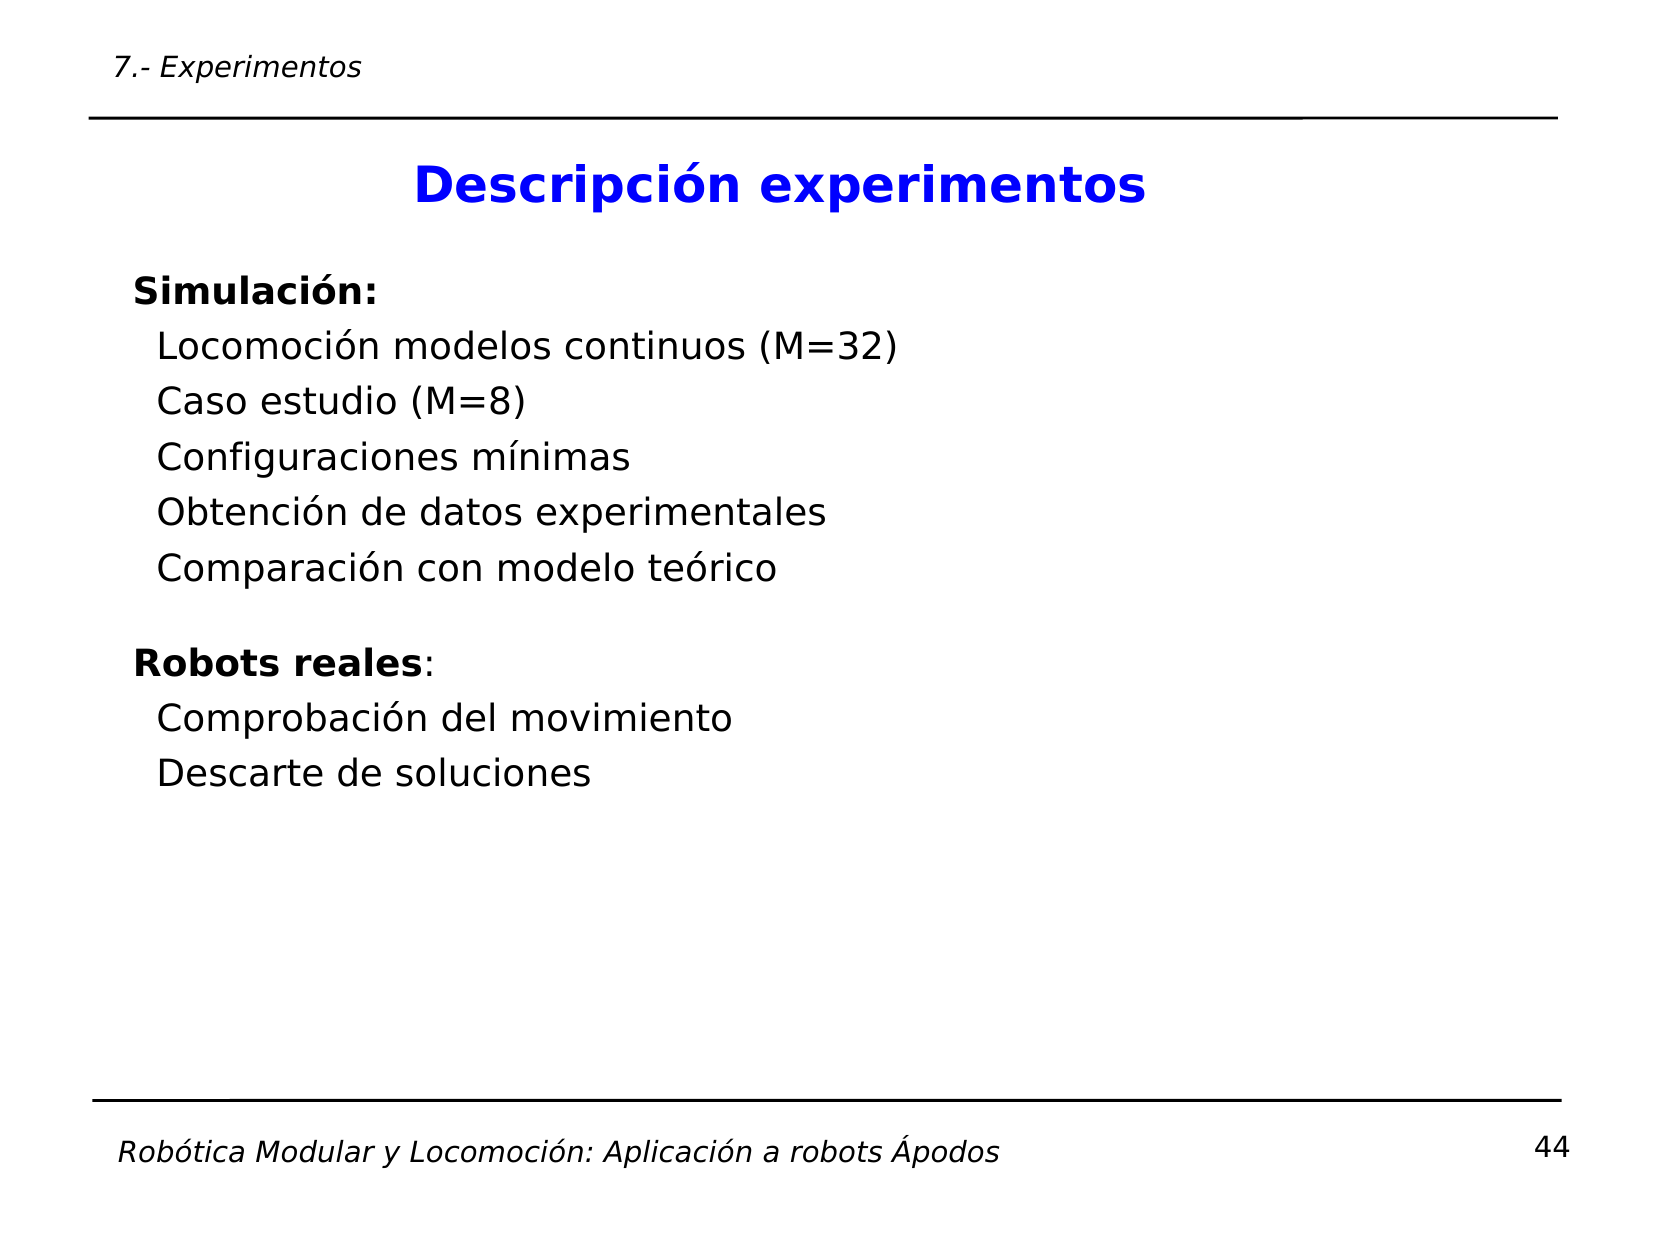

7.- Experimentos
Descripción experimentos
 Simulación:
Locomoción modelos continuos (M=32)
Caso estudio (M=8)
Configuraciones mínimas
Obtención de datos experimentales
Comparación con modelo teórico
 Robots reales:
Comprobación del movimiento
Descarte de soluciones
Robótica Modular y Locomoción: Aplicación a robots Ápodos
44